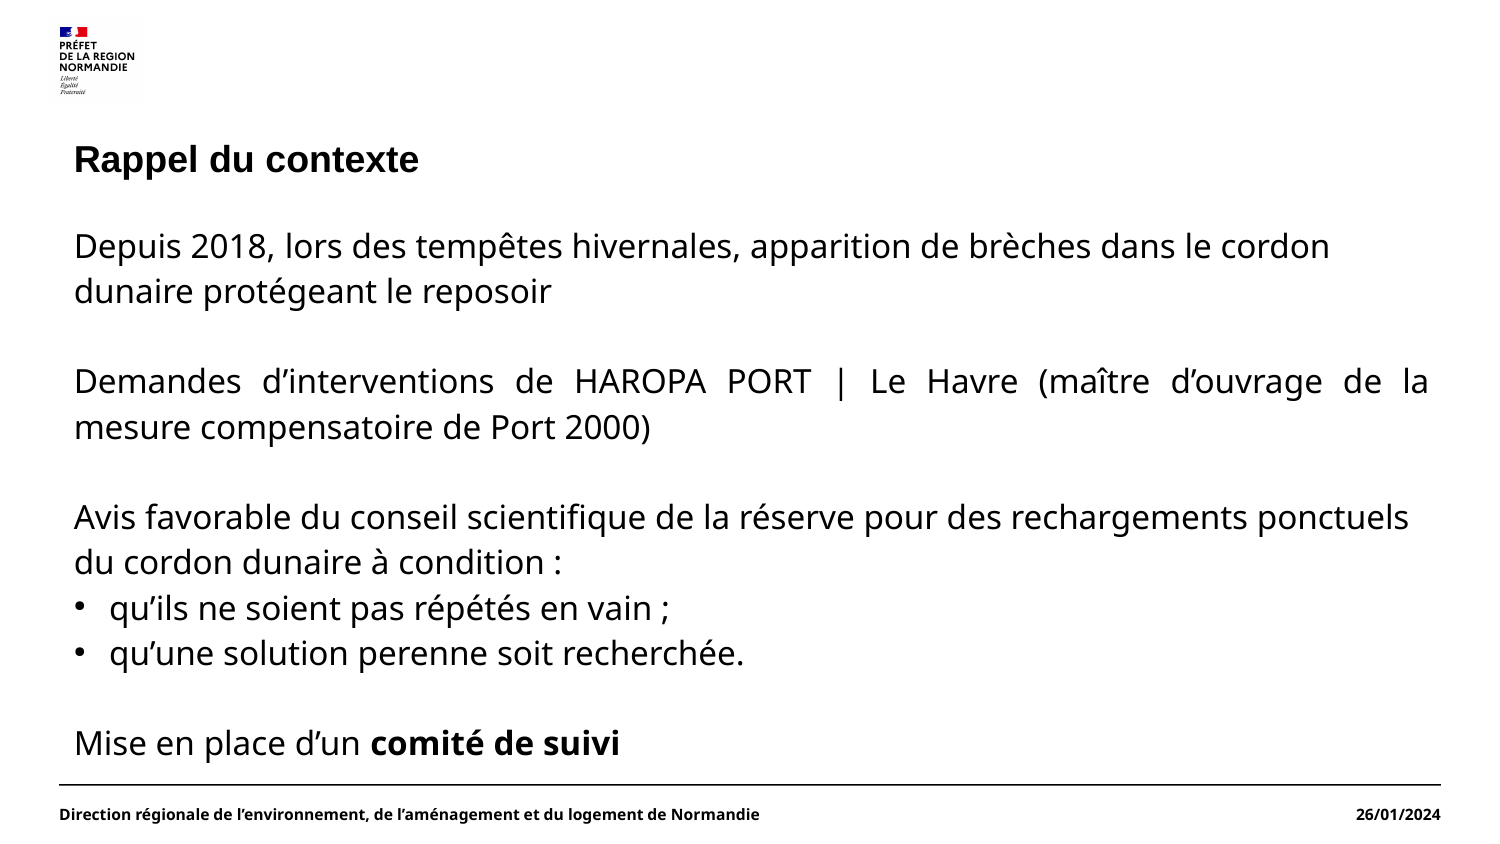

Rappel du contexte
Depuis 2018, lors des tempêtes hivernales, apparition de brèches dans le cordon dunaire protégeant le reposoir
Demandes d’interventions de HAROPA PORT | Le Havre (maître d’ouvrage de la mesure compensatoire de Port 2000)
Avis favorable du conseil scientifique de la réserve pour des rechargements ponctuels du cordon dunaire à condition :
qu’ils ne soient pas répétés en vain ;
qu’une solution perenne soit recherchée.
Mise en place d’un comité de suivi
Direction régionale de l’environnement, de l’aménagement et du logement de Normandie
26/01/2024